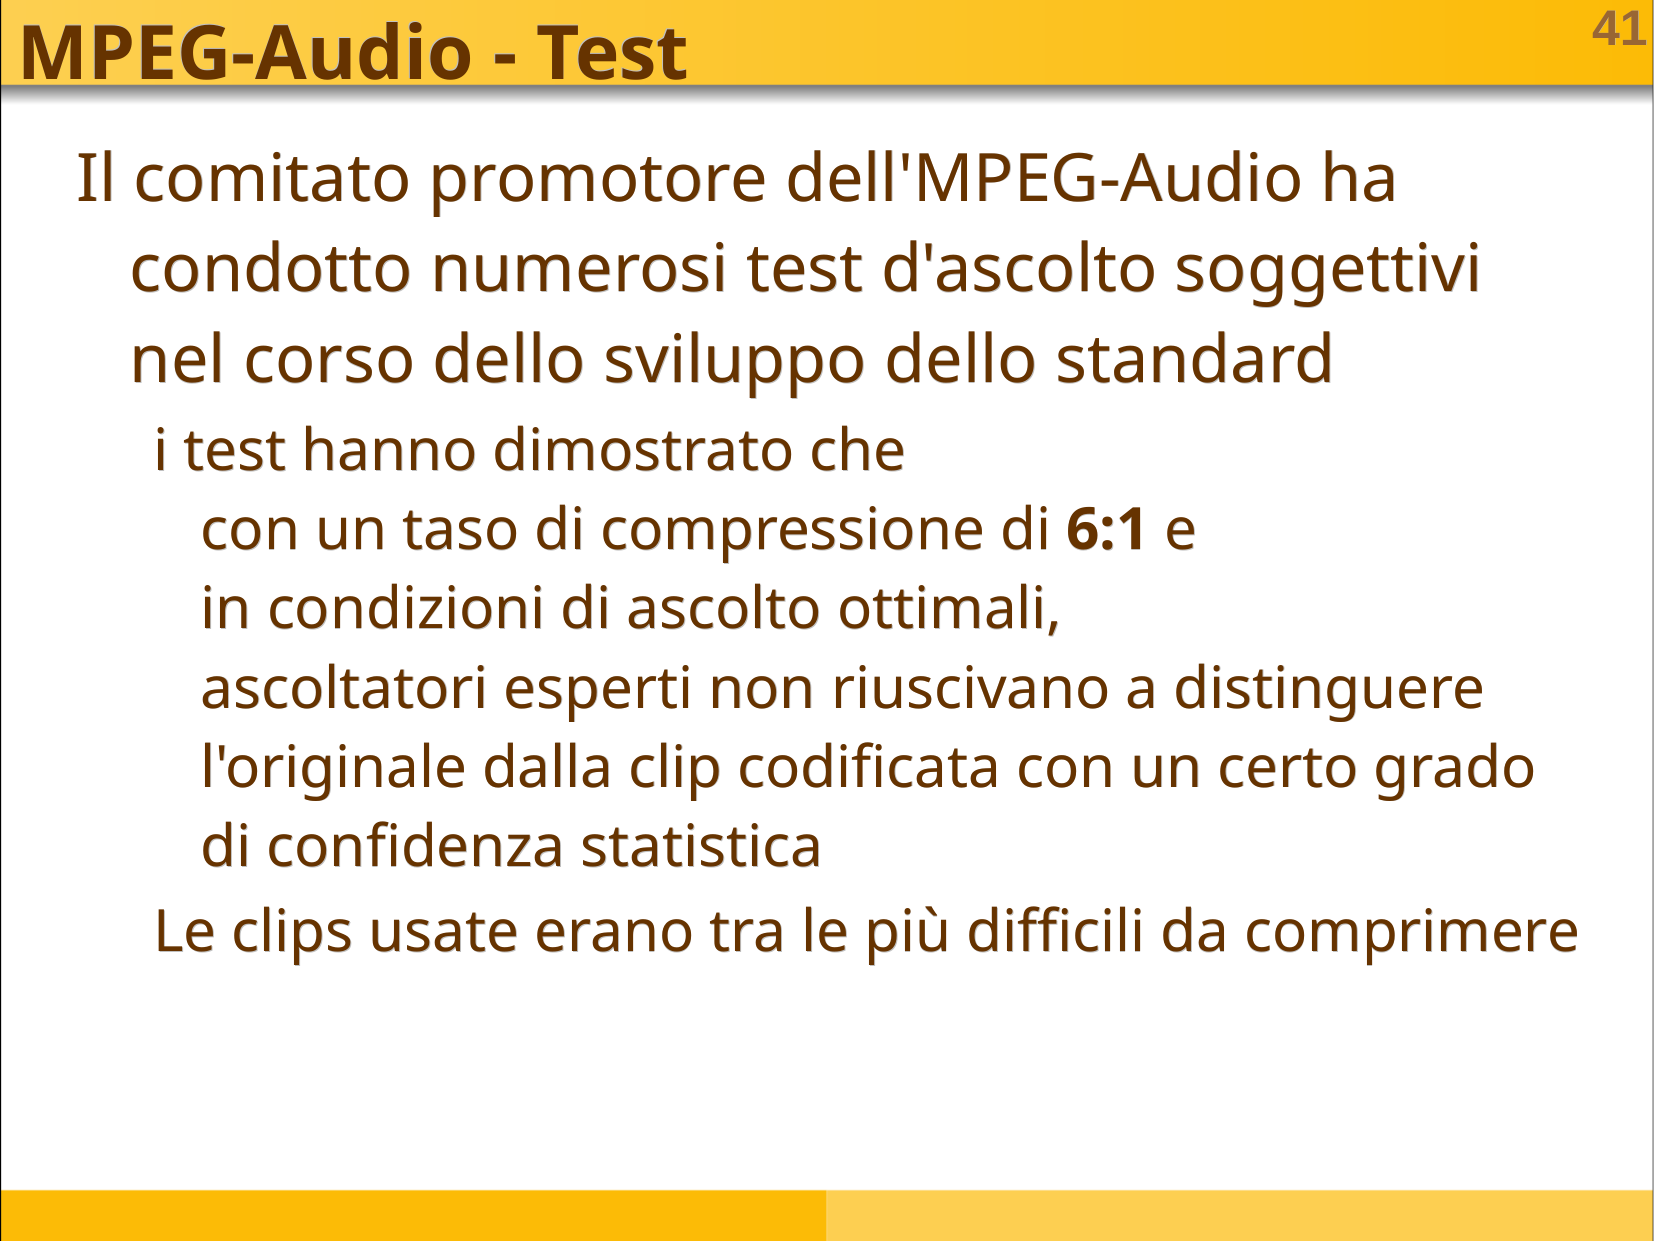

41
# MPEG-Audio - Test
Il comitato promotore dell'MPEG-Audio ha condotto numerosi test d'ascolto soggettivi nel corso dello sviluppo dello standard
i test hanno dimostrato che
con un taso di compressione di 6:1 e
in condizioni di ascolto ottimali,
ascoltatori esperti non riuscivano a distinguere l'originale dalla clip codificata con un certo grado di confidenza statistica
Le clips usate erano tra le più difficili da comprimere